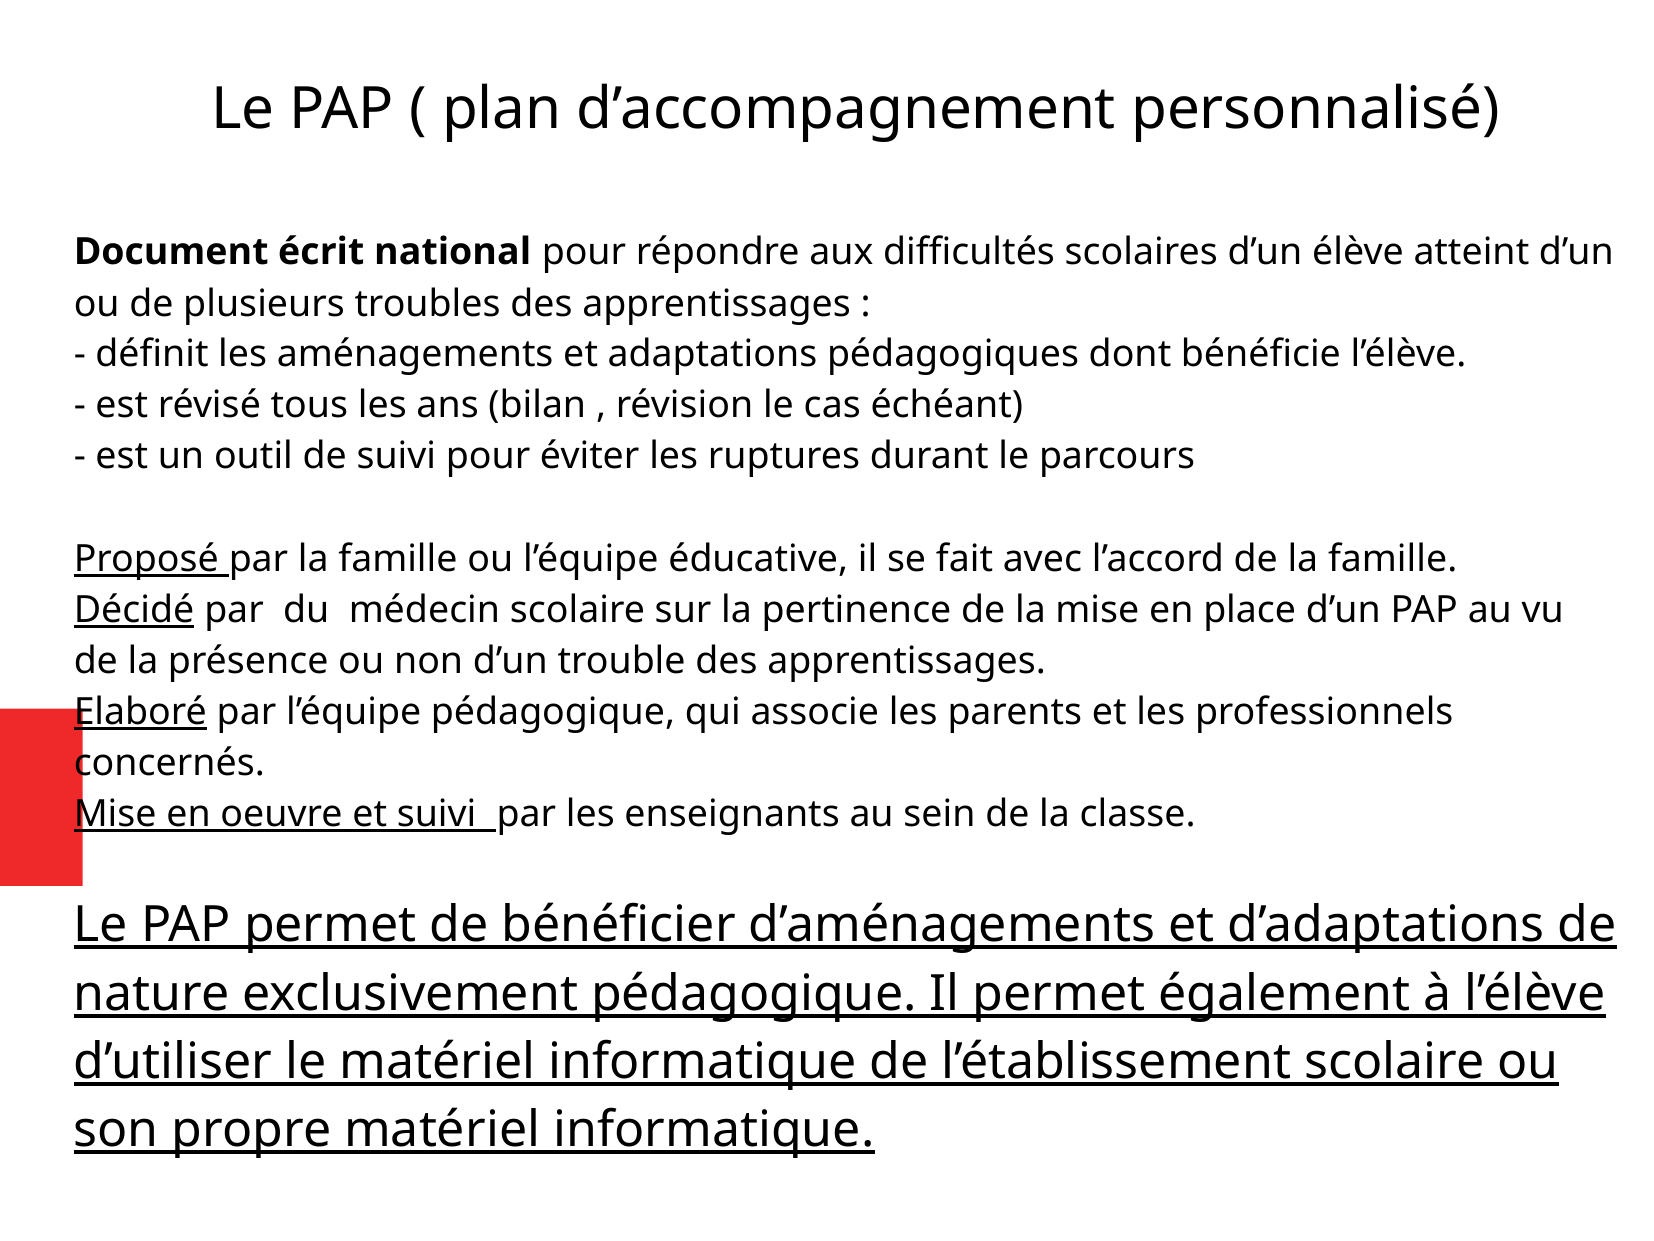

Le PAP ( plan d’accompagnement personnalisé)
Document écrit national pour répondre aux difficultés scolaires d’un élève atteint d’un ou de plusieurs troubles des apprentissages :
- définit les aménagements et adaptations pédagogiques dont bénéficie l’élève.
- est révisé tous les ans (bilan , révision le cas échéant)
- est un outil de suivi pour éviter les ruptures durant le parcours
Proposé par la famille ou l’équipe éducative, il se fait avec l’accord de la famille.
Décidé par du médecin scolaire sur la pertinence de la mise en place d’un PAP au vu de la présence ou non d’un trouble des apprentissages.
Elaboré par l’équipe pédagogique, qui associe les parents et les professionnels concernés.
Mise en oeuvre et suivi par les enseignants au sein de la classe.
Le PAP permet de bénéficier d’aménagements et d’adaptations de nature exclusivement pédagogique. Il permet également à l’élève d’utiliser le matériel informatique de l’établissement scolaire ou son propre matériel informatique.